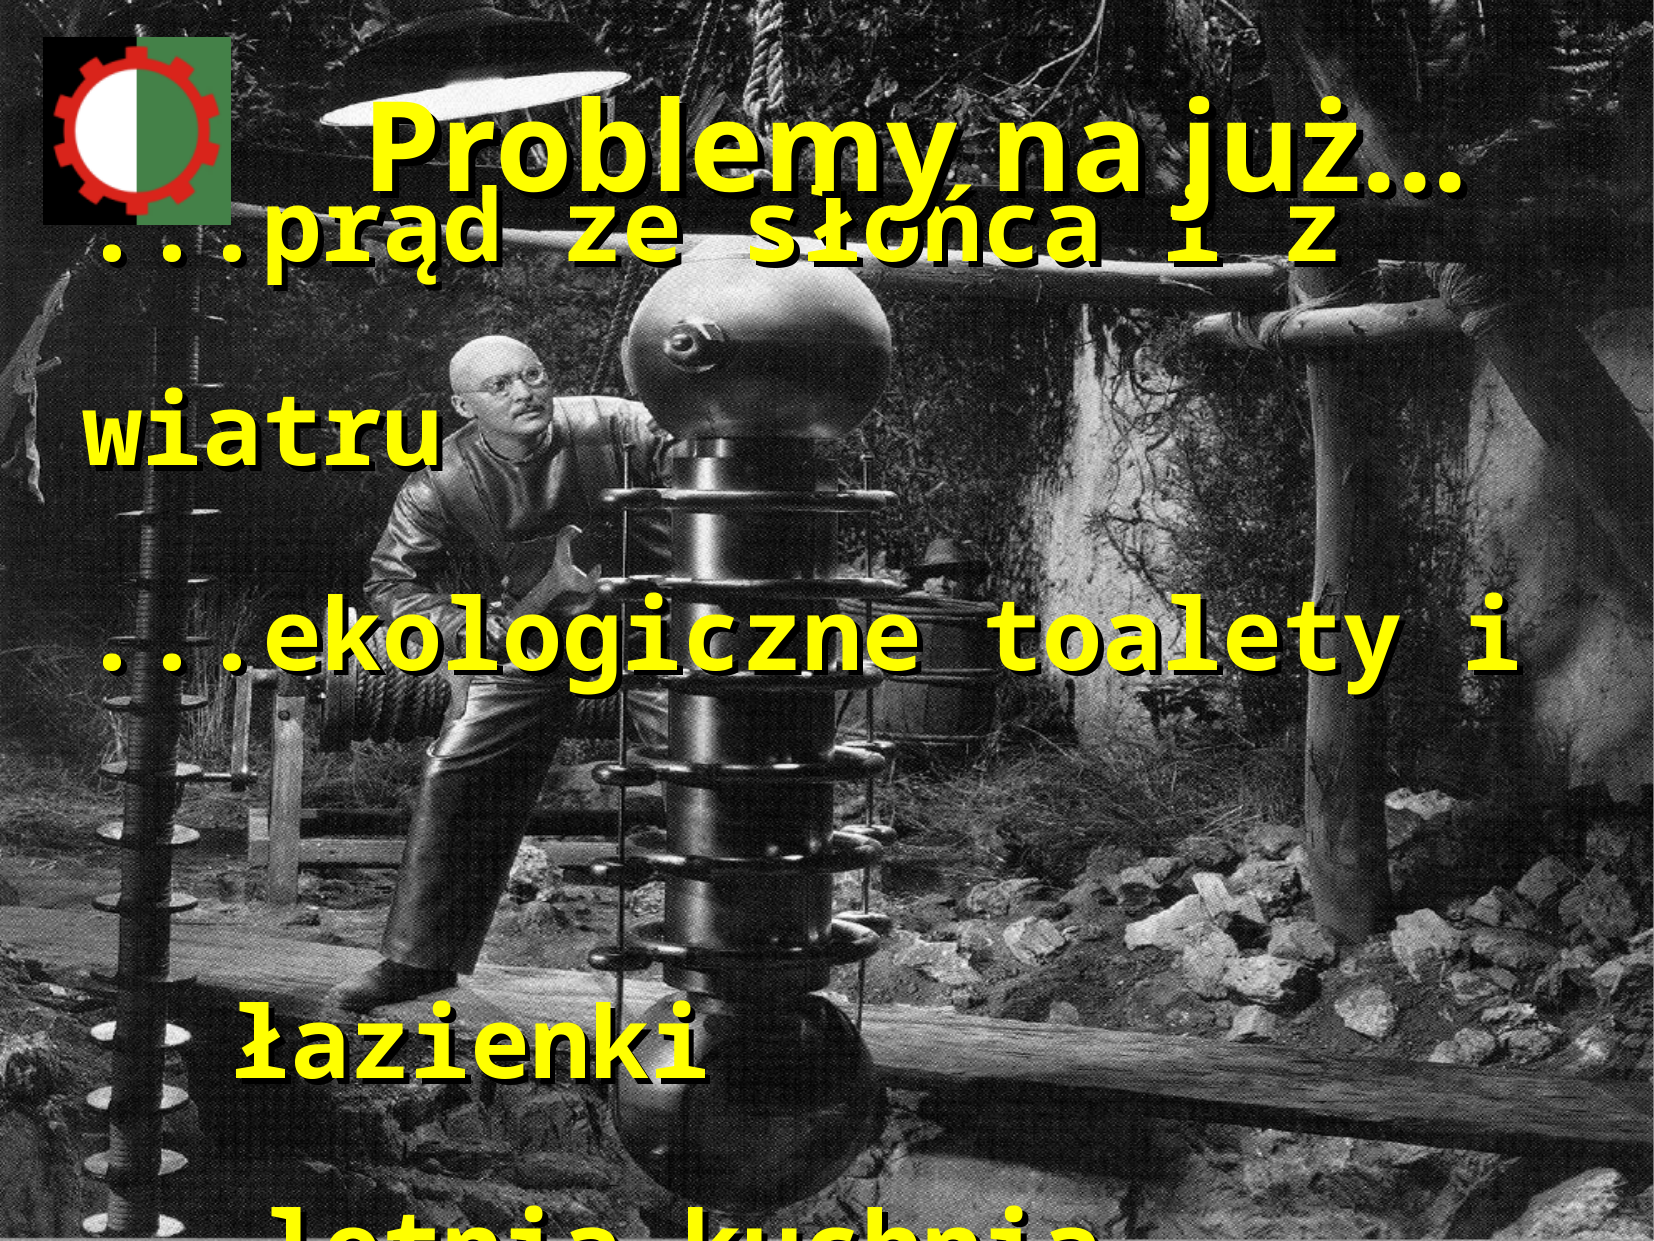

Problemy na już...
# ...prąd ze słońca i z wiatru
...ekologiczne toalety i
		łazienki
...letnia kuchnia